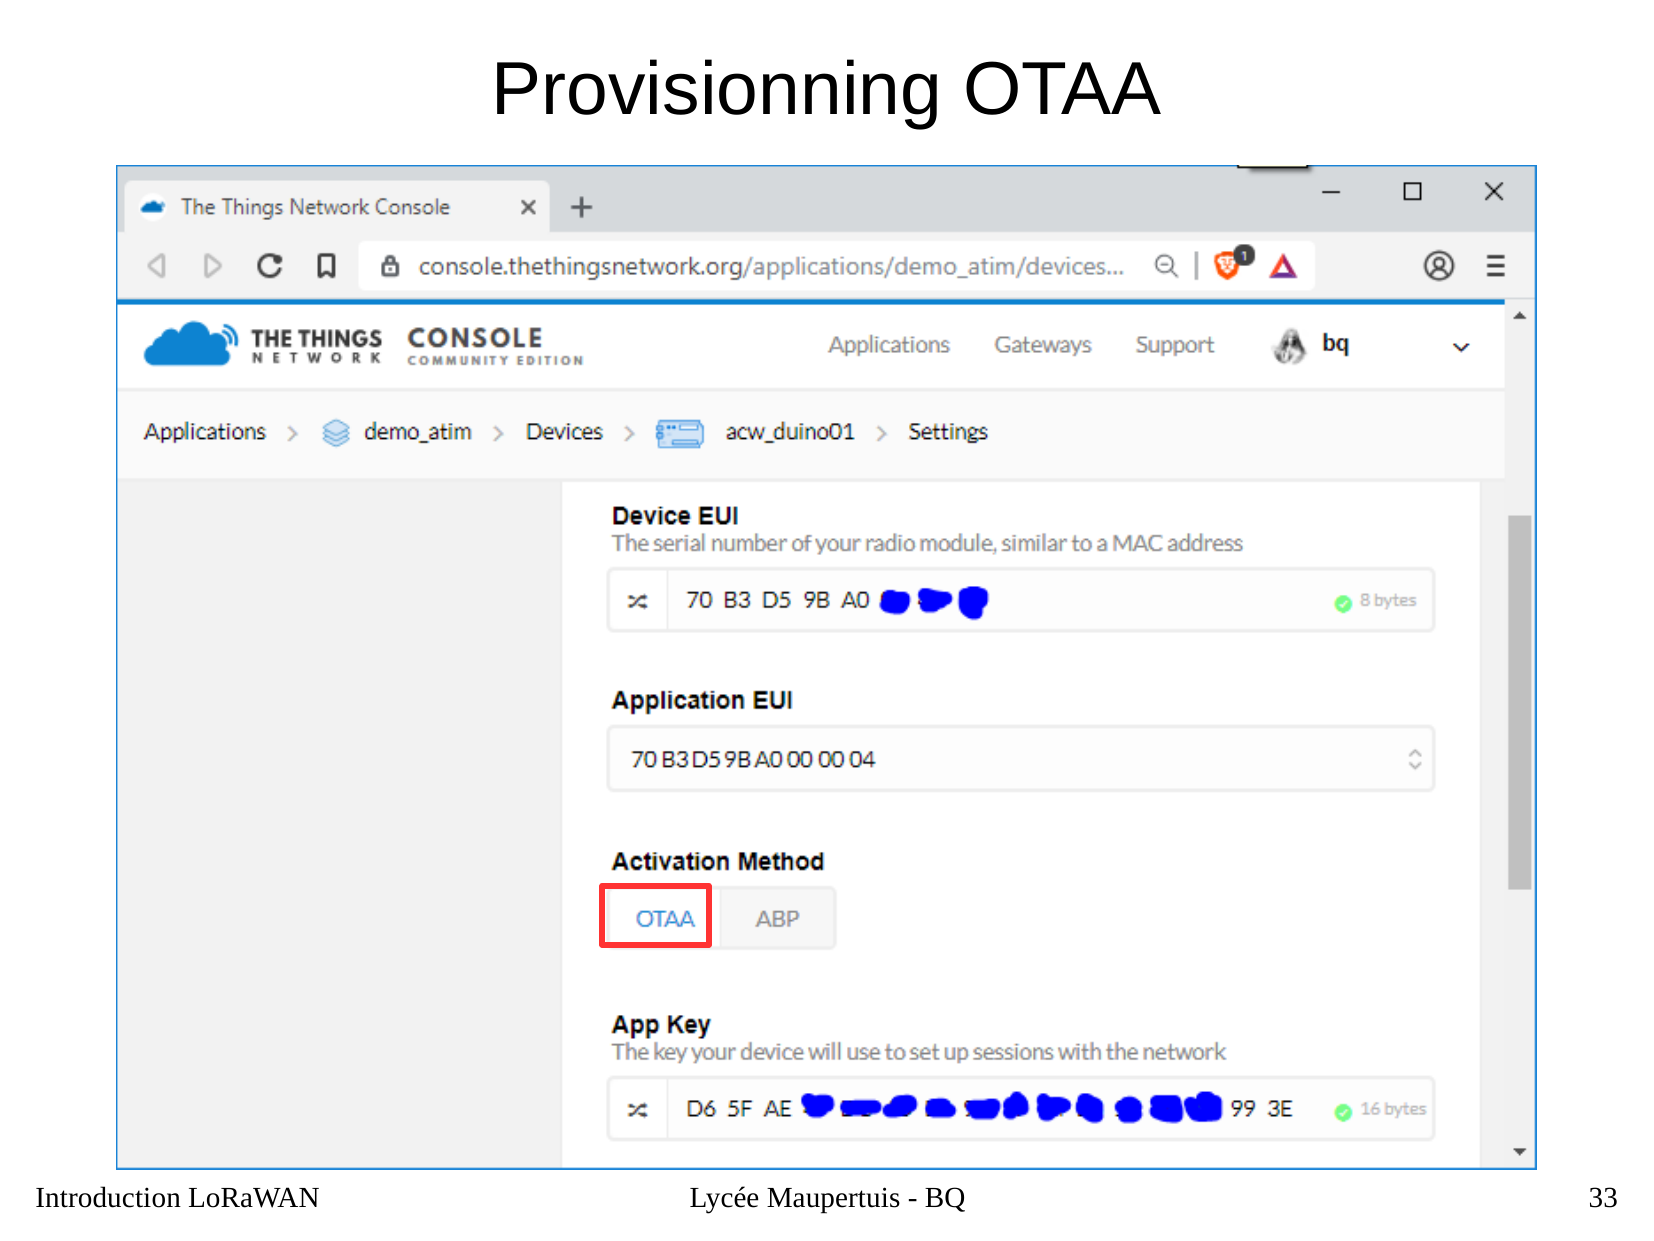

# Provisionning OTAA
Introduction LoRaWAN
Lycée Maupertuis - BQ
33